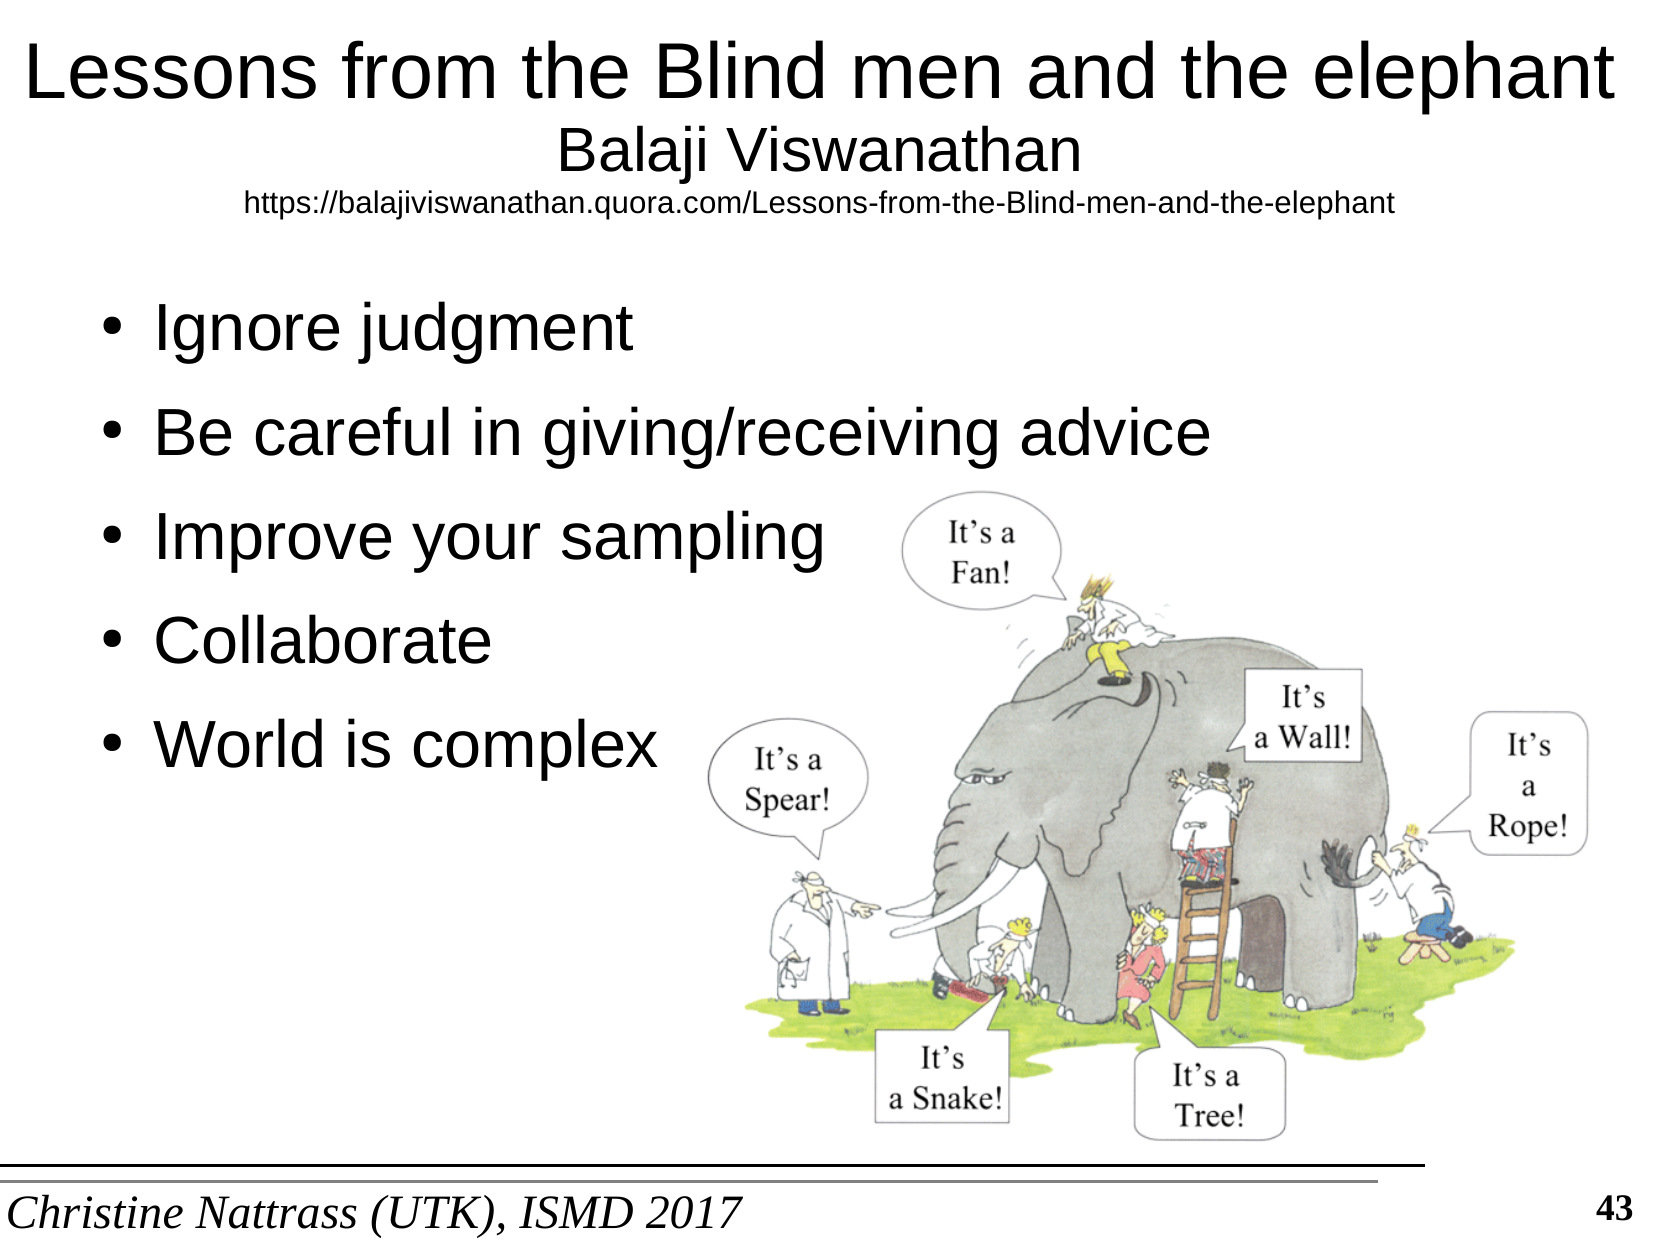

# Lessons from the Blind men and the elephant Balaji Viswanathan https://balajiviswanathan.quora.com/Lessons-from-the-Blind-men-and-the-elephant
Ignore judgment
Be careful in giving/receiving advice
Improve your sampling
Collaborate
World is complex